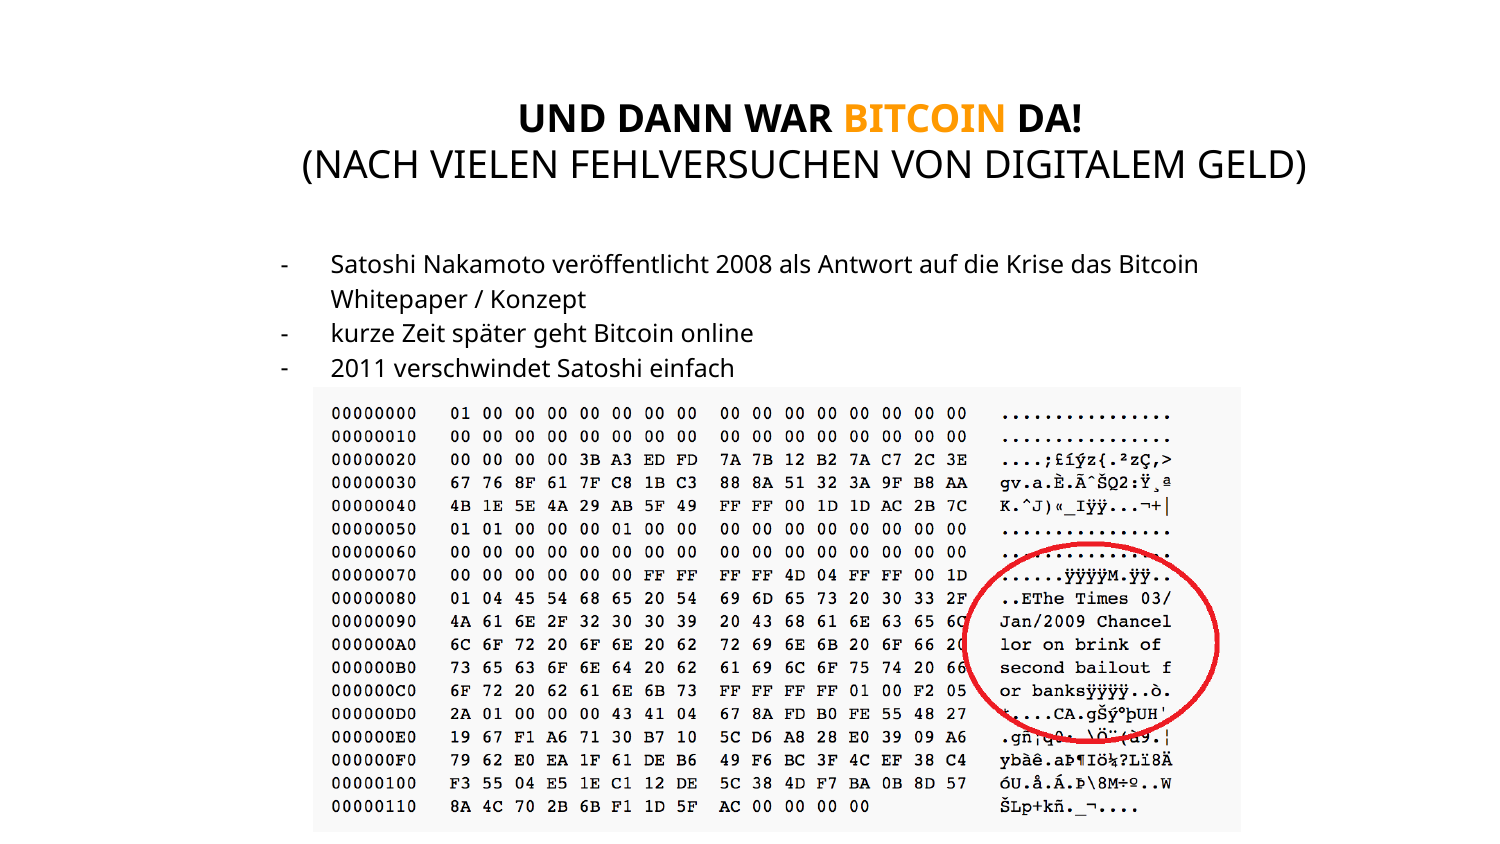

# UND DANN WAR BITCOIN DA! (NACH VIELEN FEHLVERSUCHEN VON DIGITALEM GELD)
Satoshi Nakamoto veröffentlicht 2008 als Antwort auf die Krise das Bitcoin Whitepaper / Konzept
kurze Zeit später geht Bitcoin online
2011 verschwindet Satoshi einfach